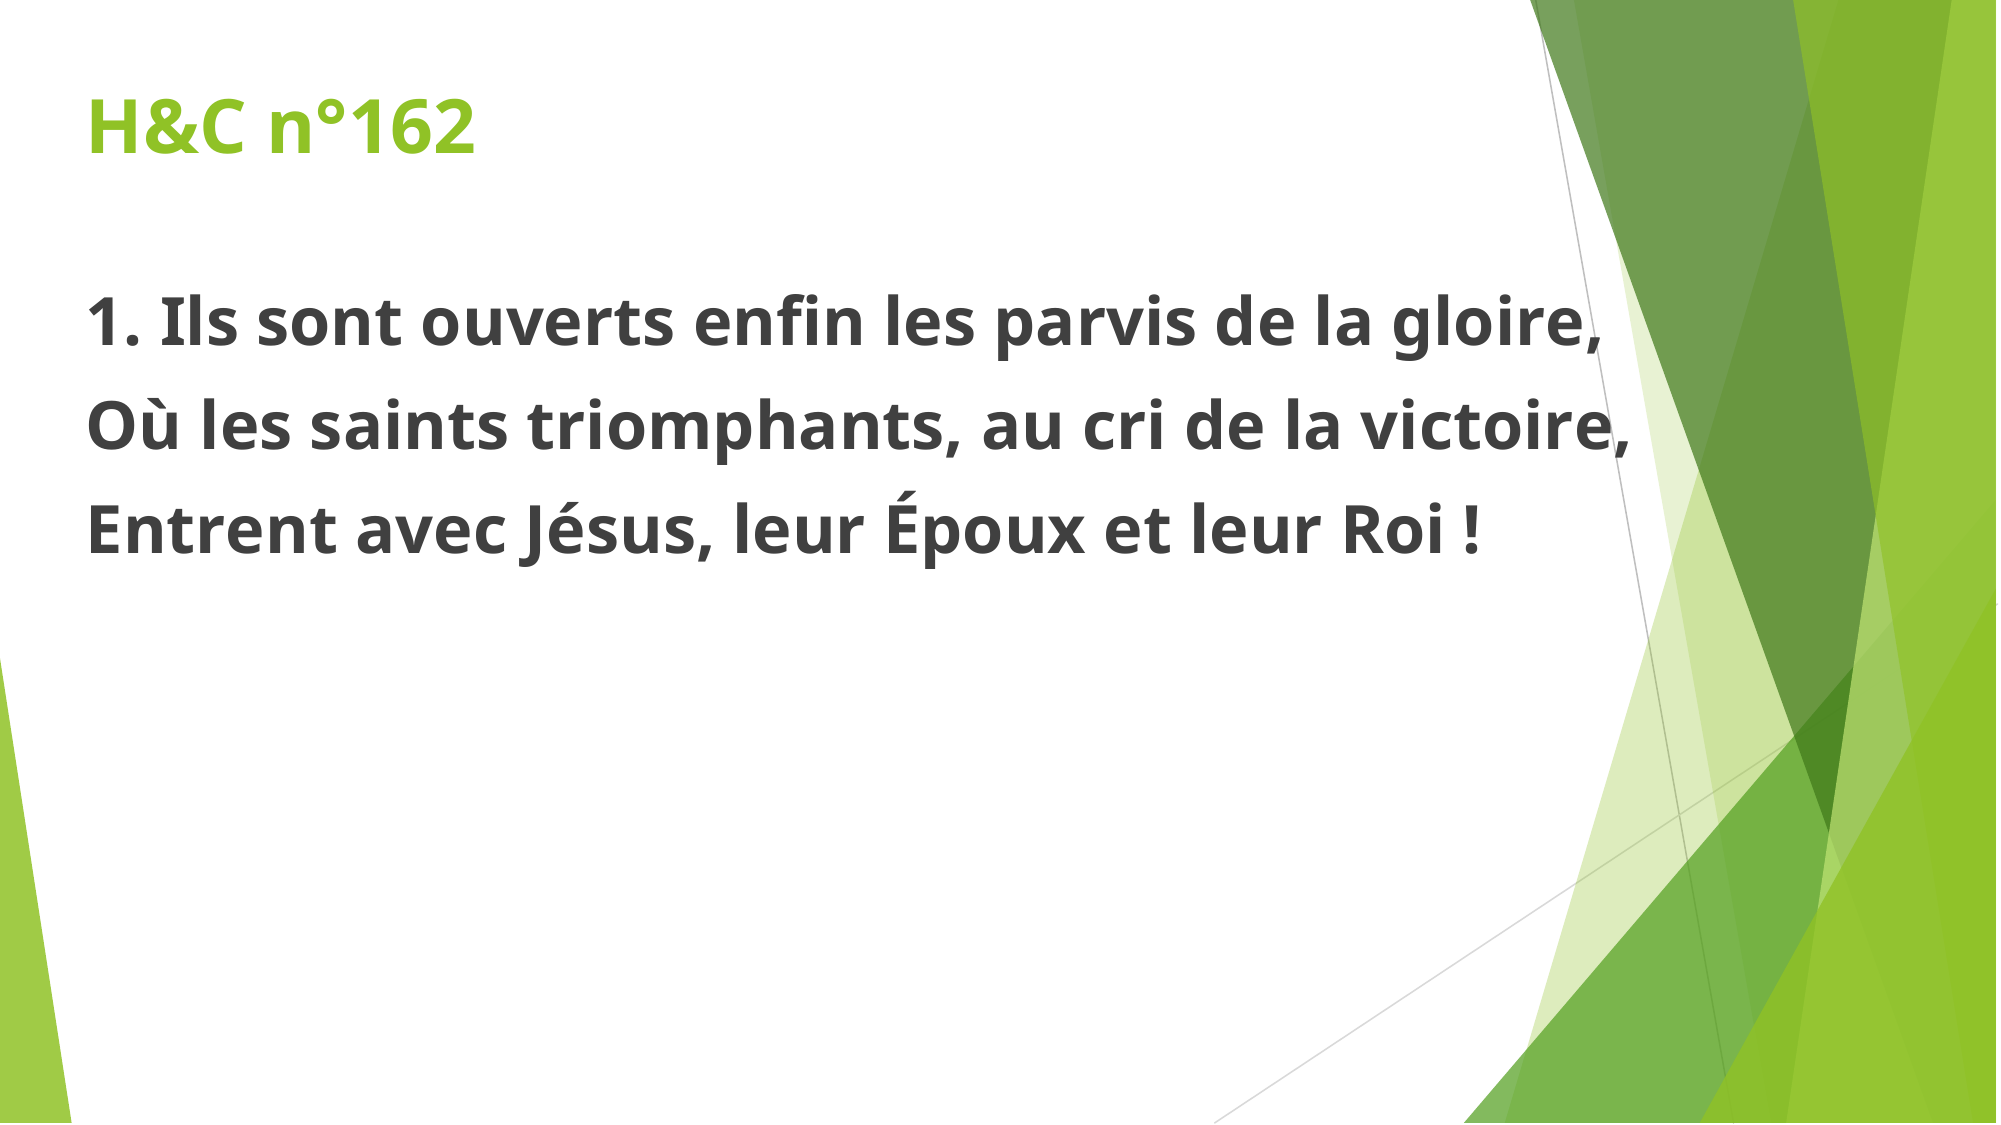

H&C n°162
1. Ils sont ouverts enfin les parvis de la gloire,
Où les saints triomphants, au cri de la victoire,
Entrent avec Jésus, leur Époux et leur Roi !